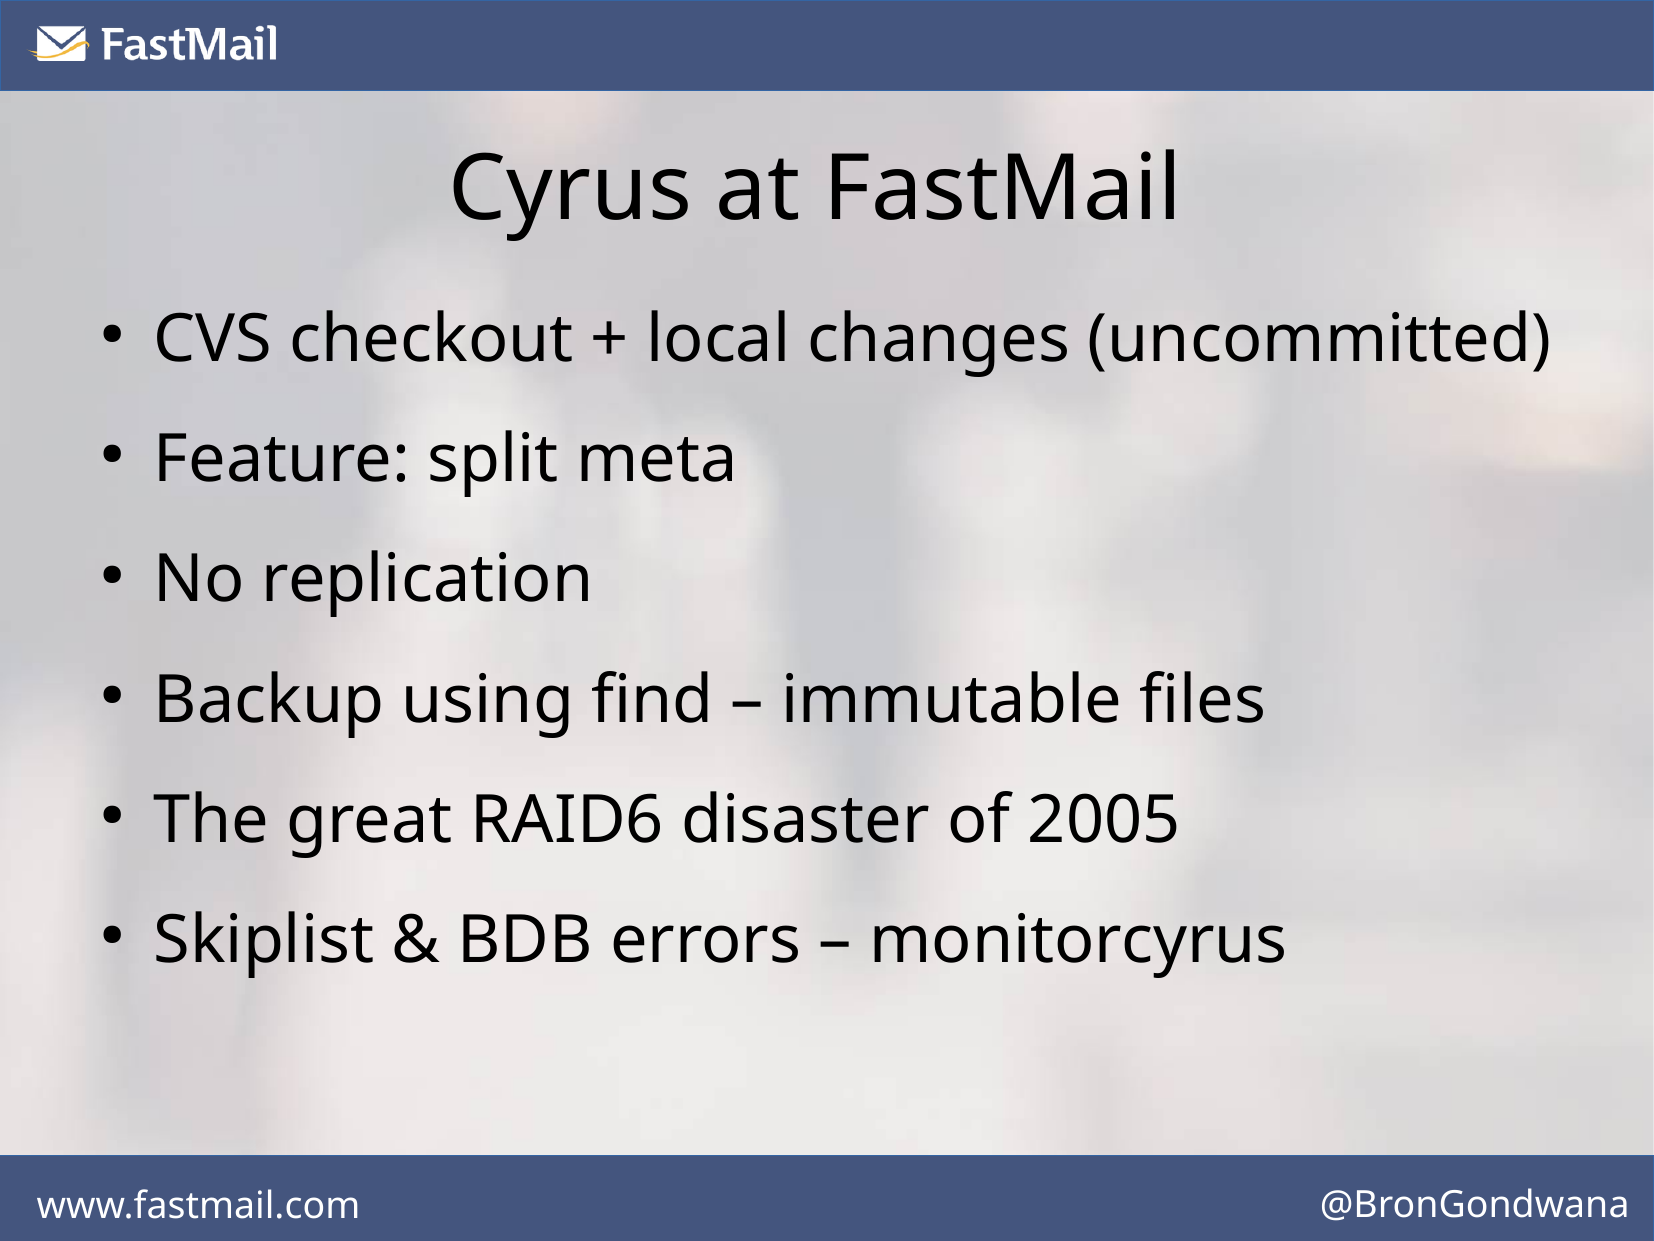

# Cyrus at FastMail
CVS checkout + local changes (uncommitted)
Feature: split meta
No replication
Backup using find – immutable files
The great RAID6 disaster of 2005
Skiplist & BDB errors – monitorcyrus